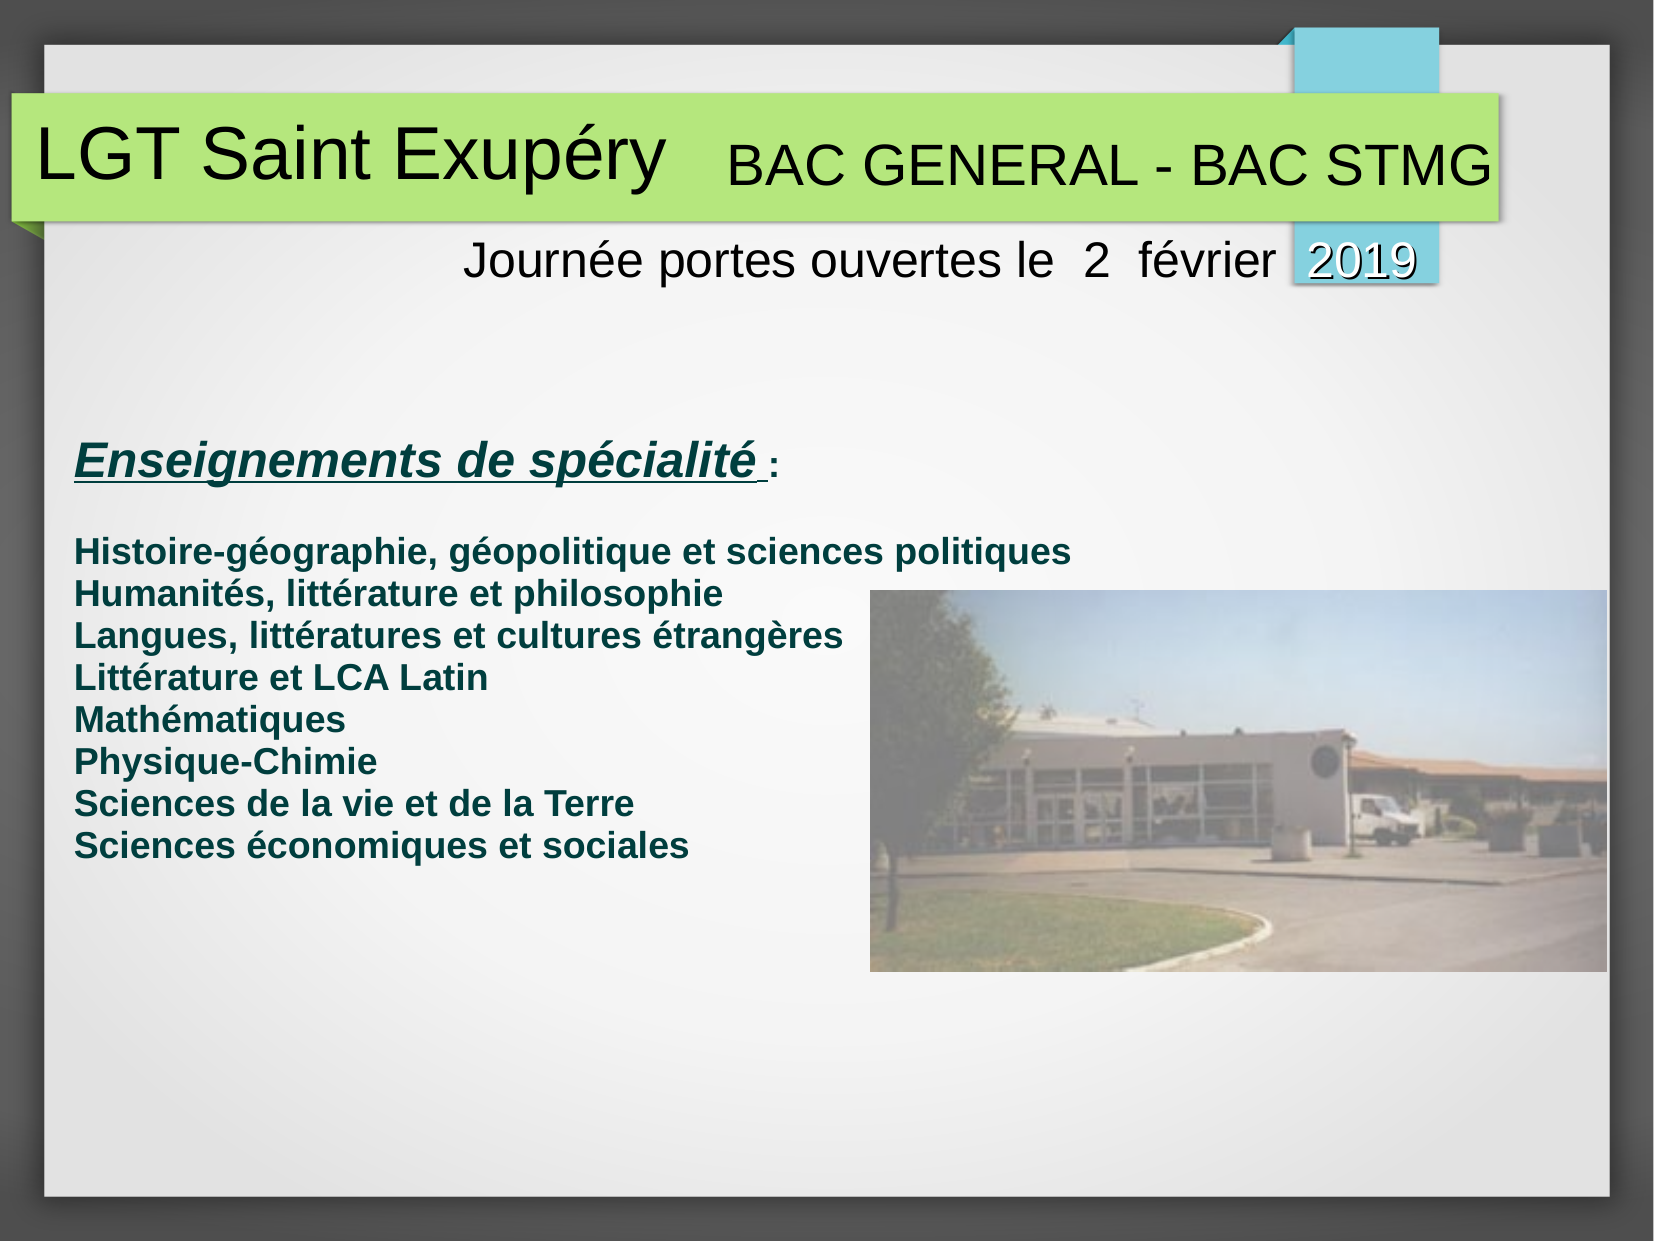

# LGT Saint Exupéry
BAC GENERAL - BAC STMG
Journée portes ouvertes le 2 février 2019
Enseignements de spécialité :
Histoire-géographie, géopolitique et sciences politiques
Humanités, littérature et philosophie
Langues, littératures et cultures étrangères
Littérature et LCA Latin
Mathématiques
Physique-Chimie
Sciences de la vie et de la Terre
Sciences économiques et sociales